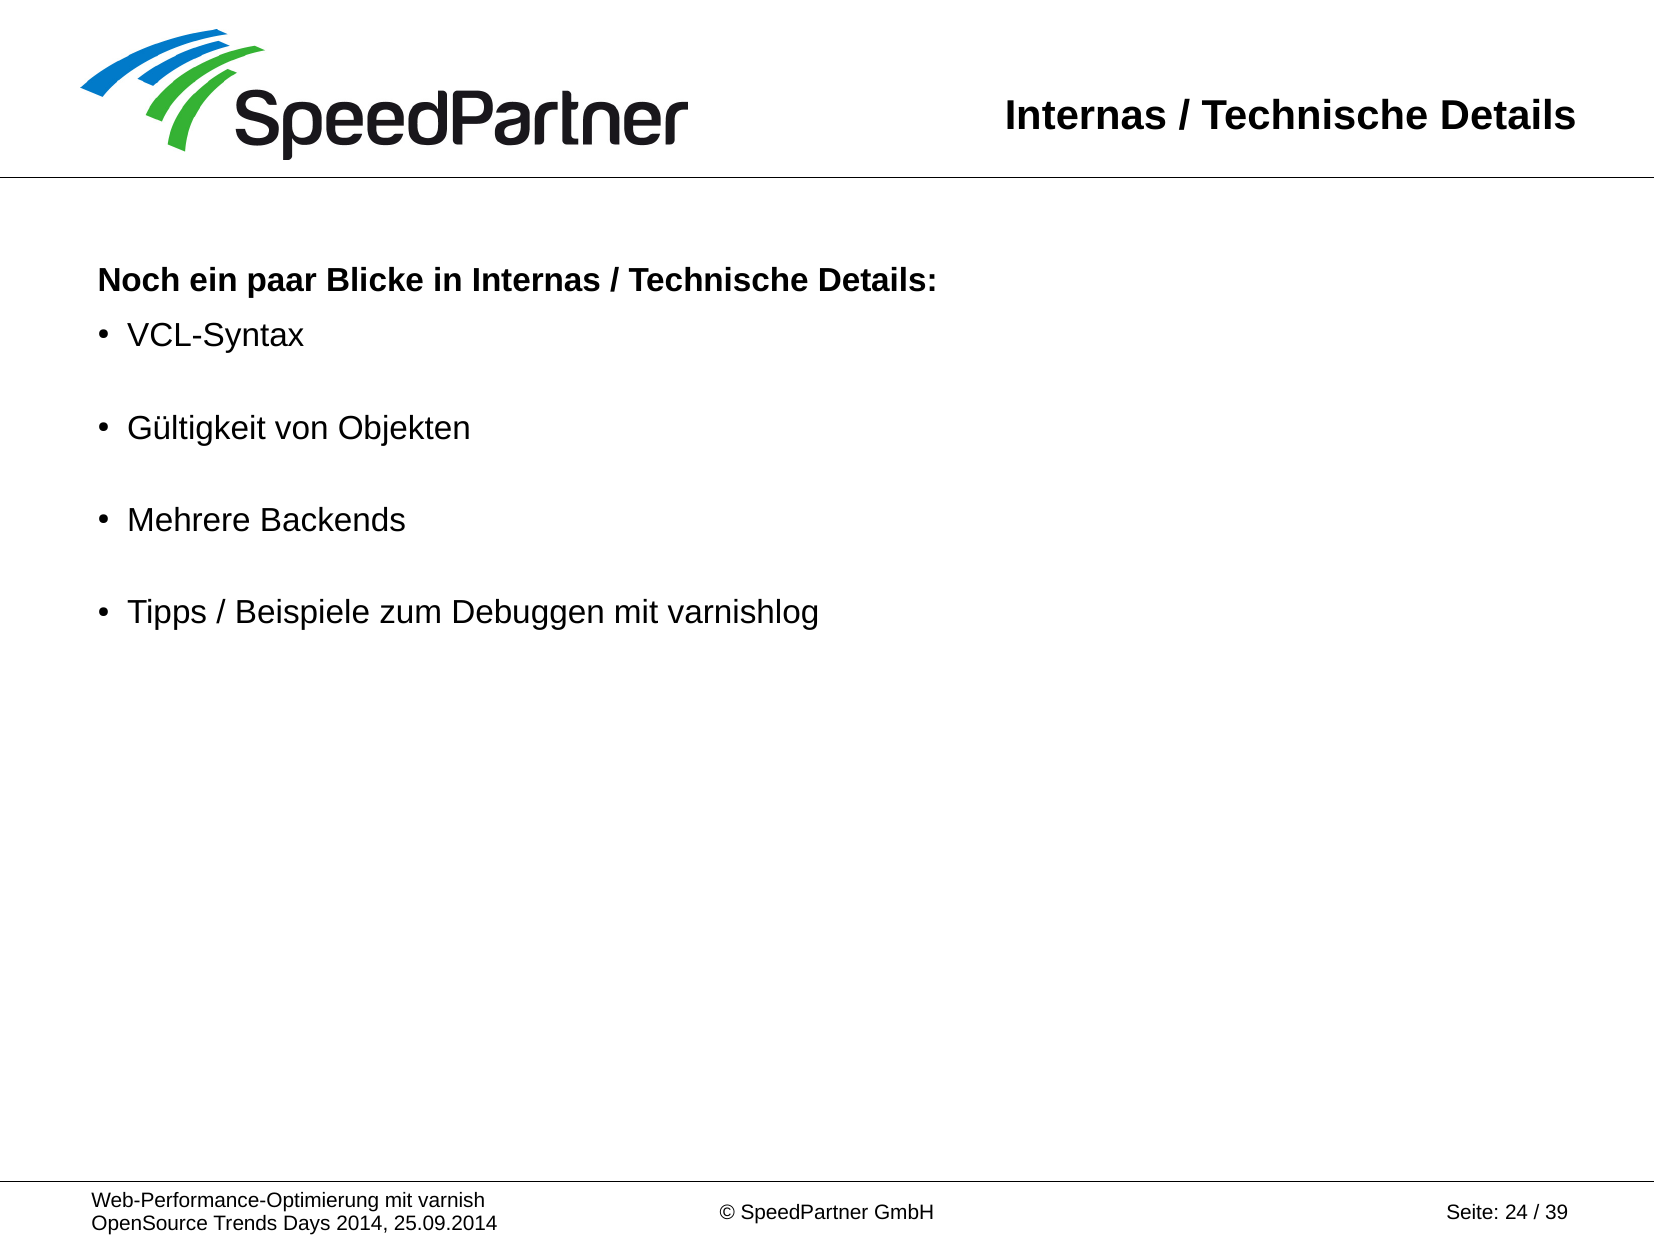

# Internas / Technische Details
Noch ein paar Blicke in Internas / Technische Details:
VCL-Syntax
Gültigkeit von Objekten
Mehrere Backends
Tipps / Beispiele zum Debuggen mit varnishlog